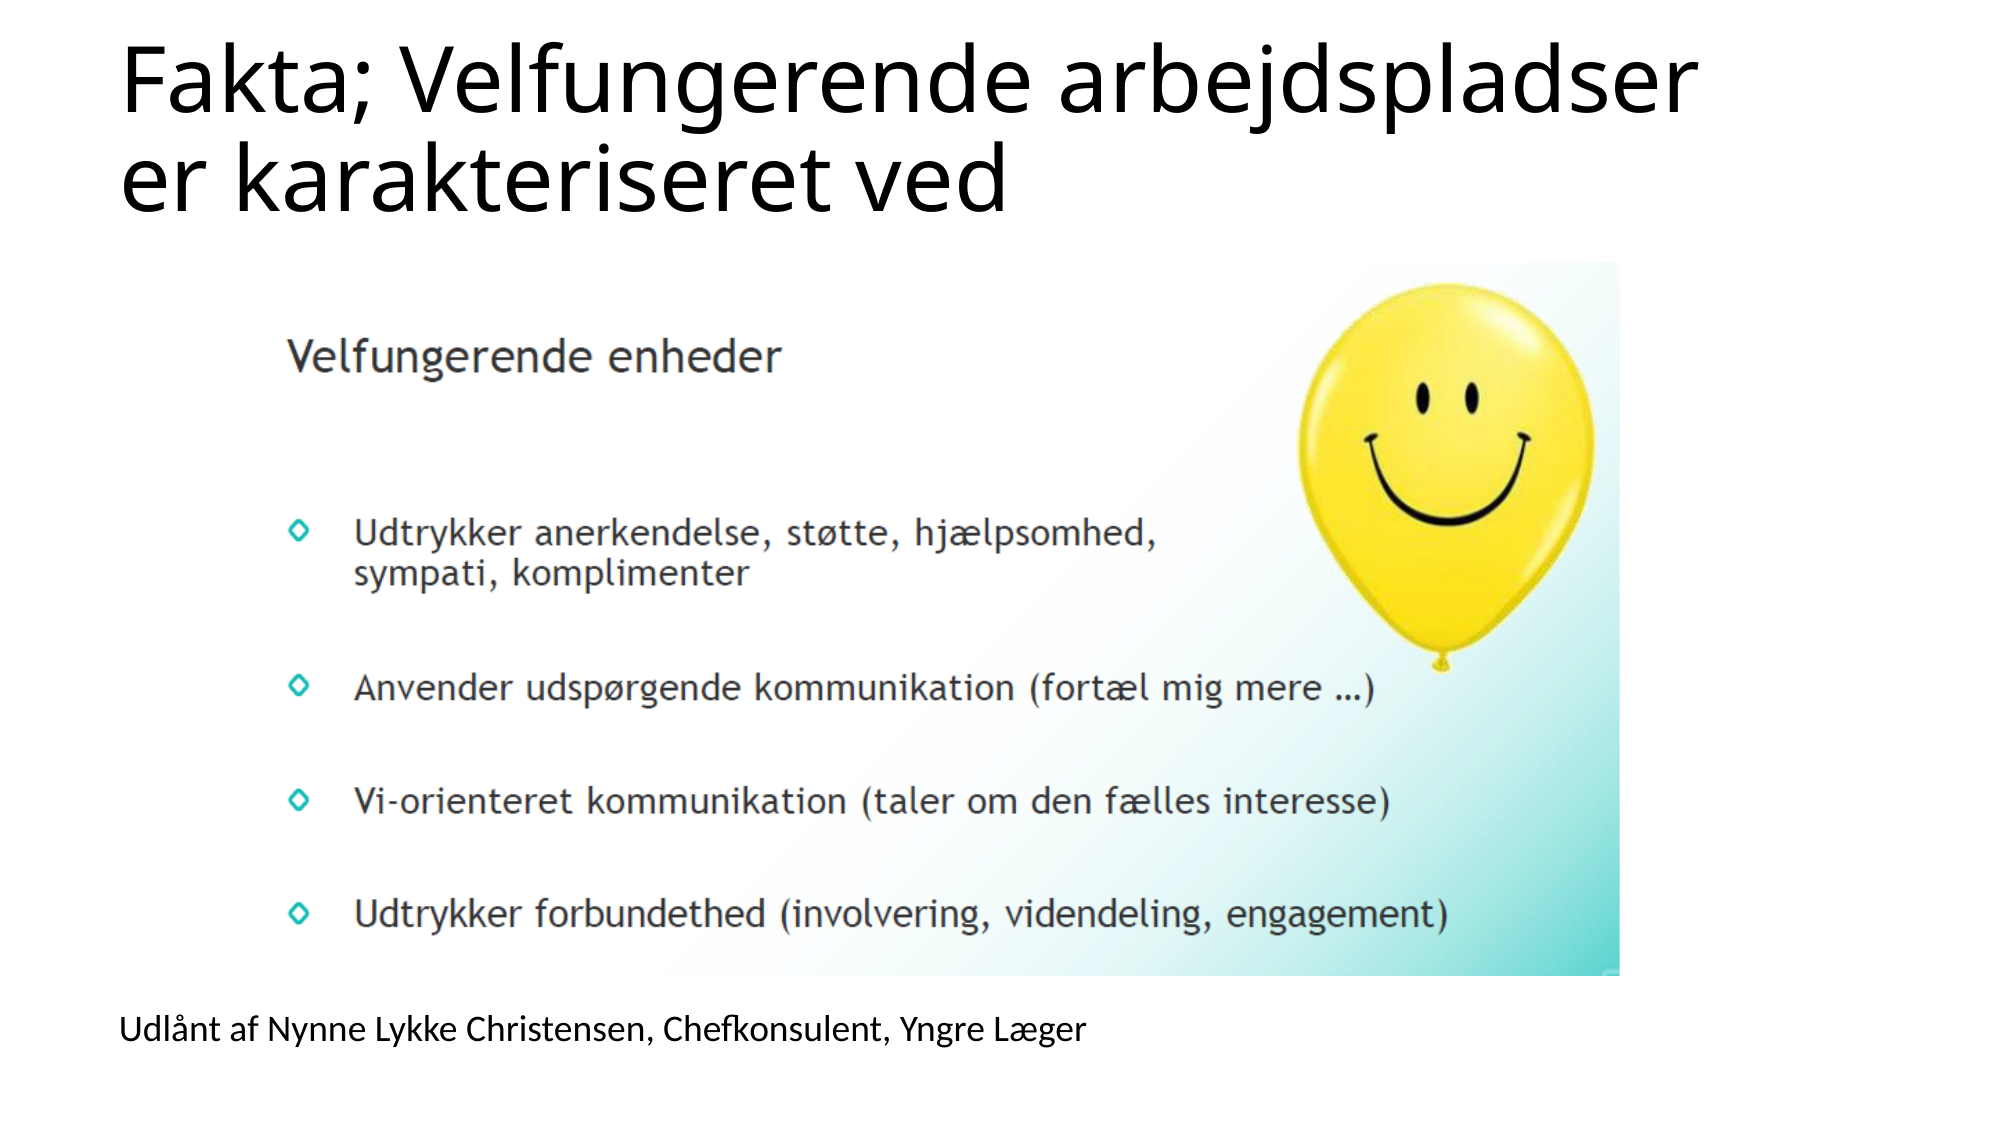

# Fakta; Velfungerende arbejdspladser er karakteriseret ved
Udlånt af Nynne Lykke Christensen, Chefkonsulent, Yngre Læger